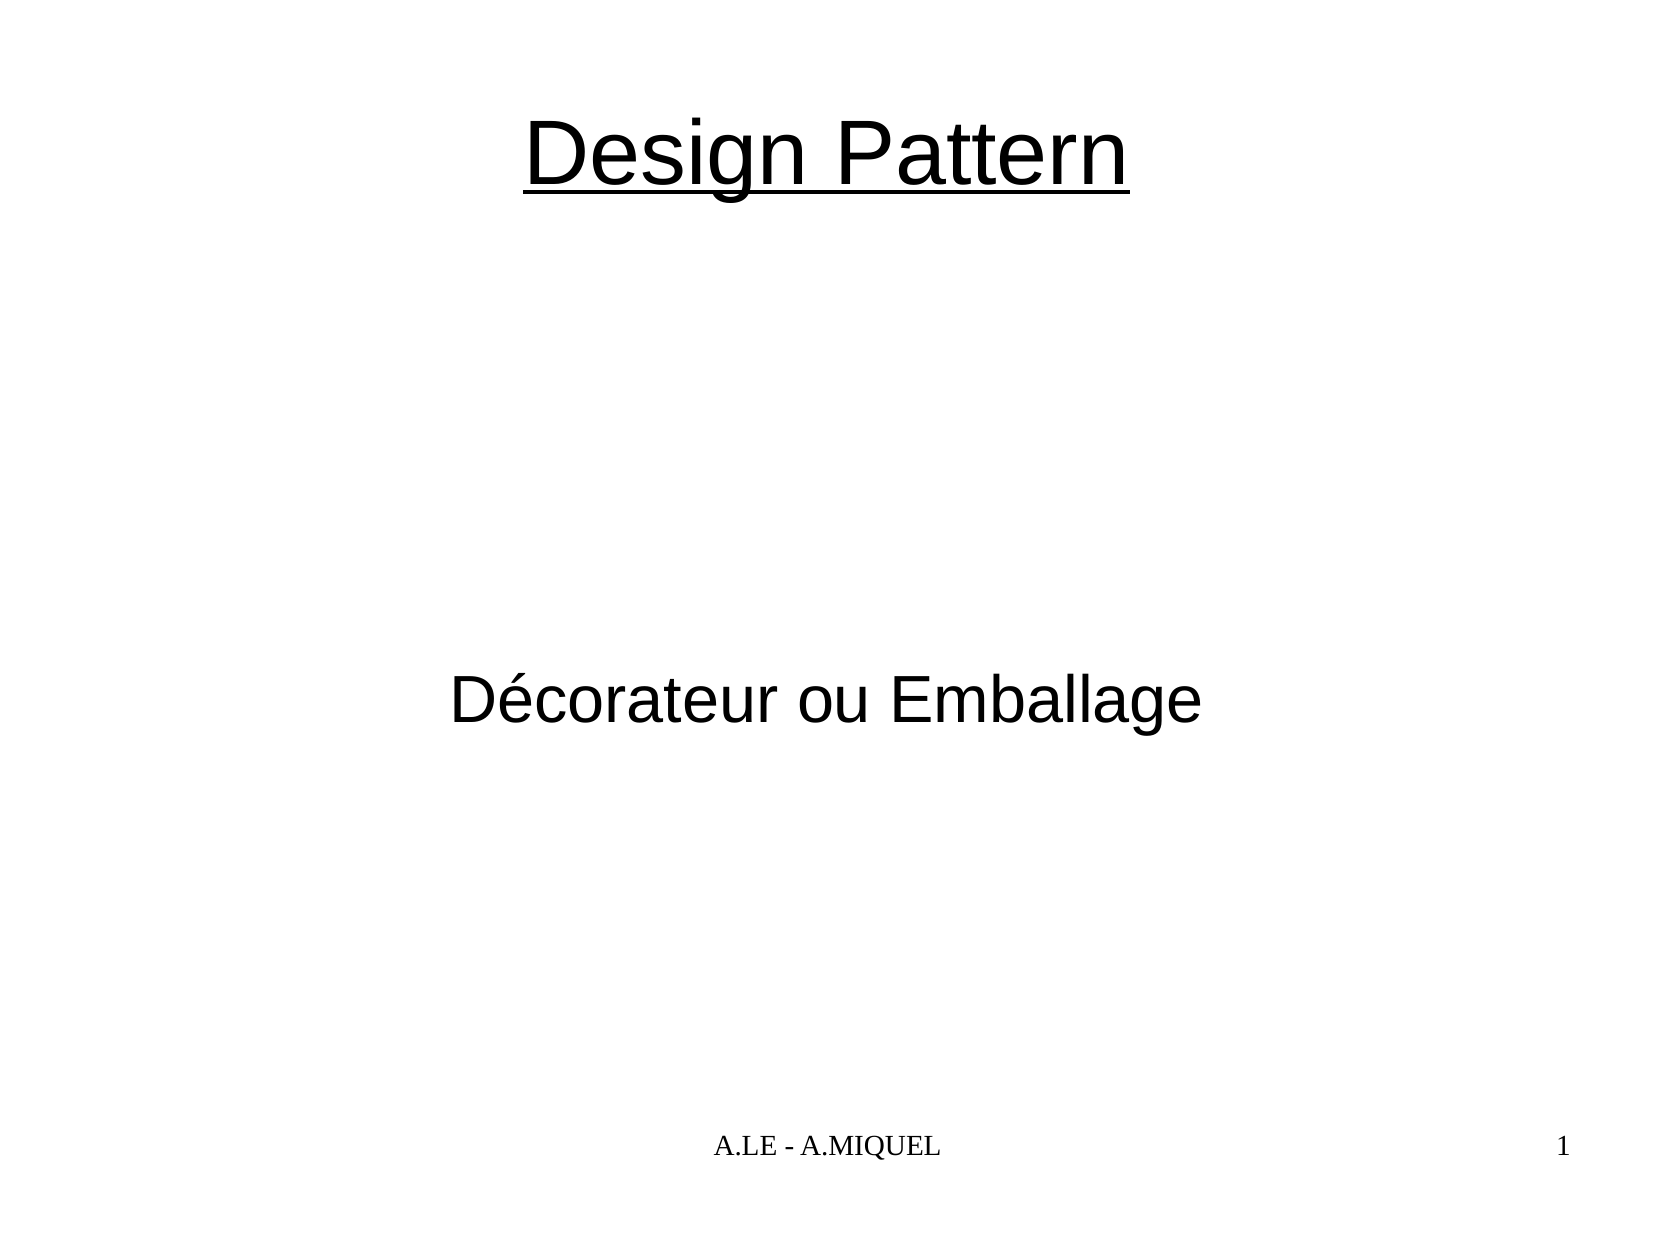

# Design Pattern
Décorateur ou Emballage
A.LE - A.MIQUEL
1